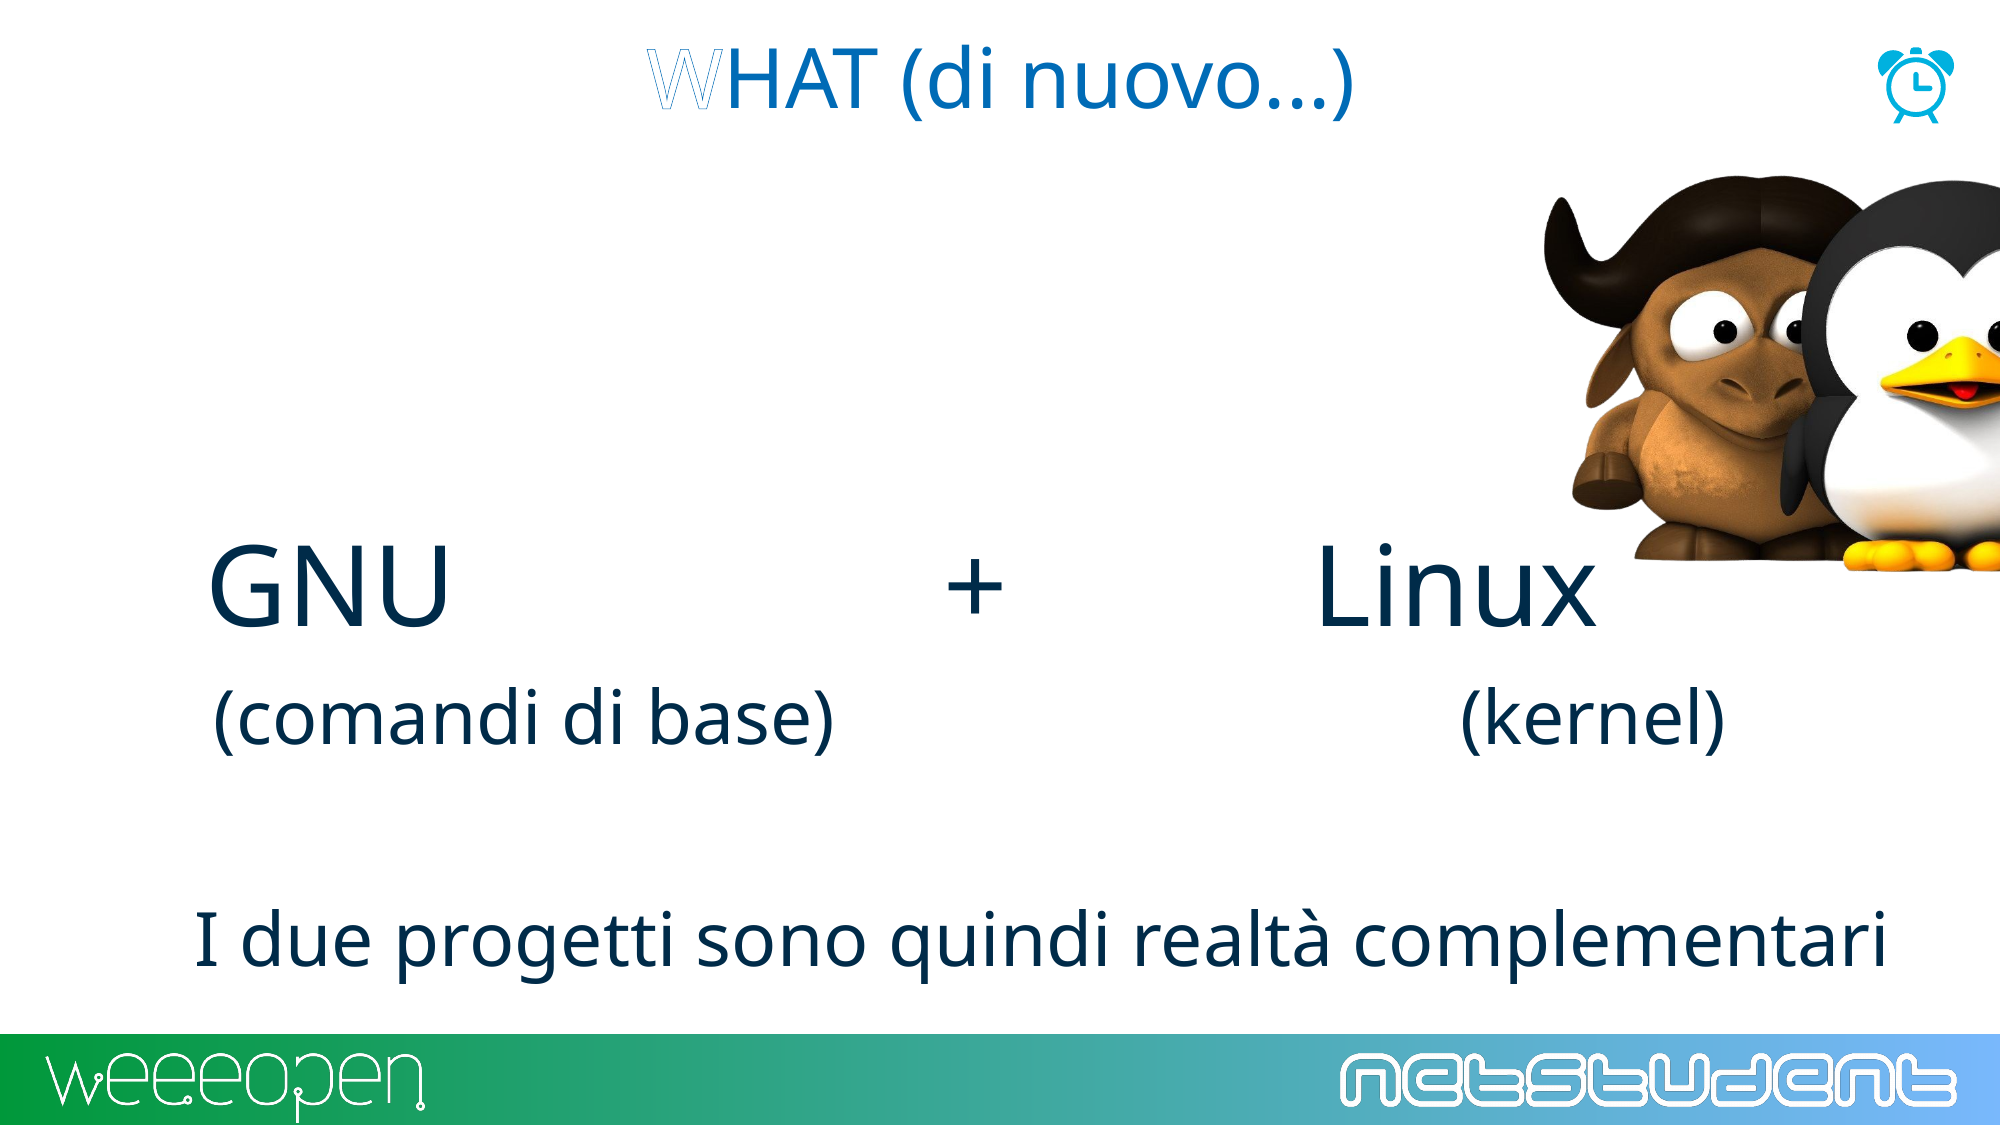

WHAT (di nuovo...)
		GNU 							+					Linux
 (comandi di base)									(kernel)
	I due progetti sono quindi realtà complementari